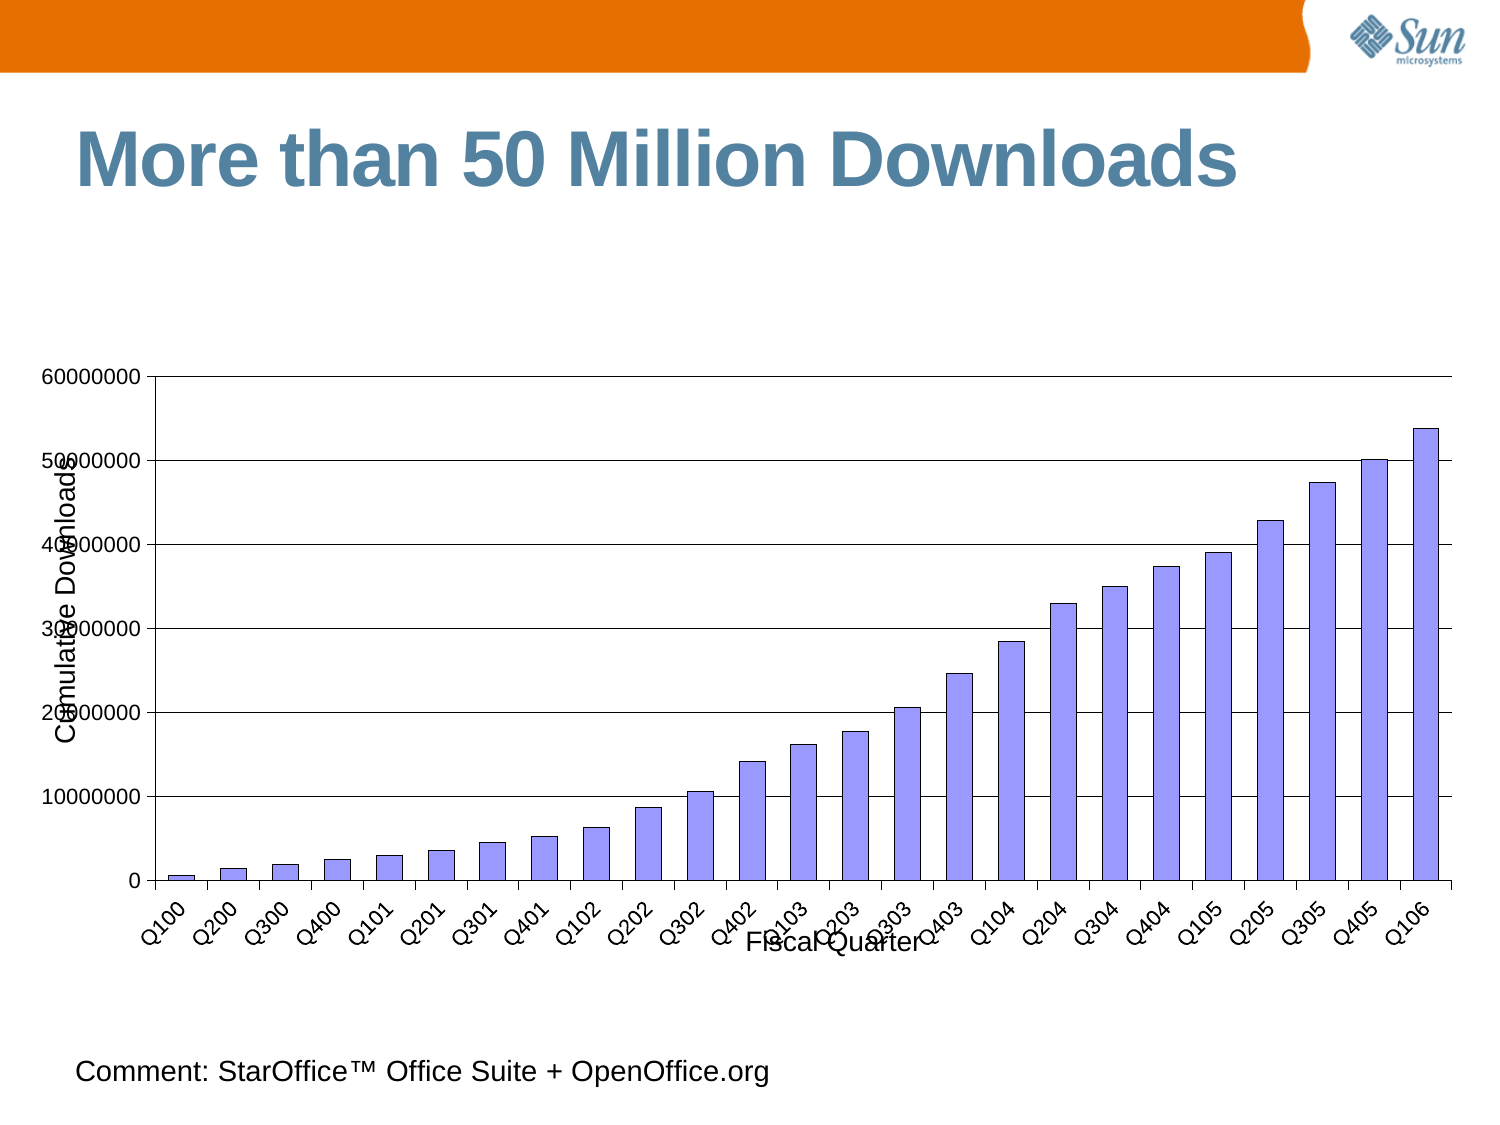

# More than 50 Million Downloads
### Chart
| Category | Cumulative Downloads |
|---|---|
| Q100 | 627270.0 |
| Q200 | 1413776.0 |
| Q300 | 1908406.0 |
| Q400 | 2527194.0 |
| Q101 | 3046799.0 |
| Q201 | 3674851.0 |
| Q301 | 4558212.0 |
| Q401 | 5311049.0 |
| Q102 | 6306893.0 |
| Q202 | 8699487.0 |
| Q302 | 10634811.0 |
| Q402 | 14172384.0 |
| Q103 | 16178219.0 |
| Q203 | 17819852.0 |
| Q303 | 20596031.0 |
| Q403 | 24735768.0 |
| Q104 | 28441348.0 |
| Q204 | 33010541.0 |
| Q304 | 35090688.0 |
| Q404 | 37450968.0 |
| Q105 | 39096991.0 |
| Q205 | 42869032.0 |
| Q305 | 47433745.0 |
| Q405 | 50192625.0 |
| Q106 | 53807637.0 |
Comment: StarOffice™ Office Suite + OpenOffice.org